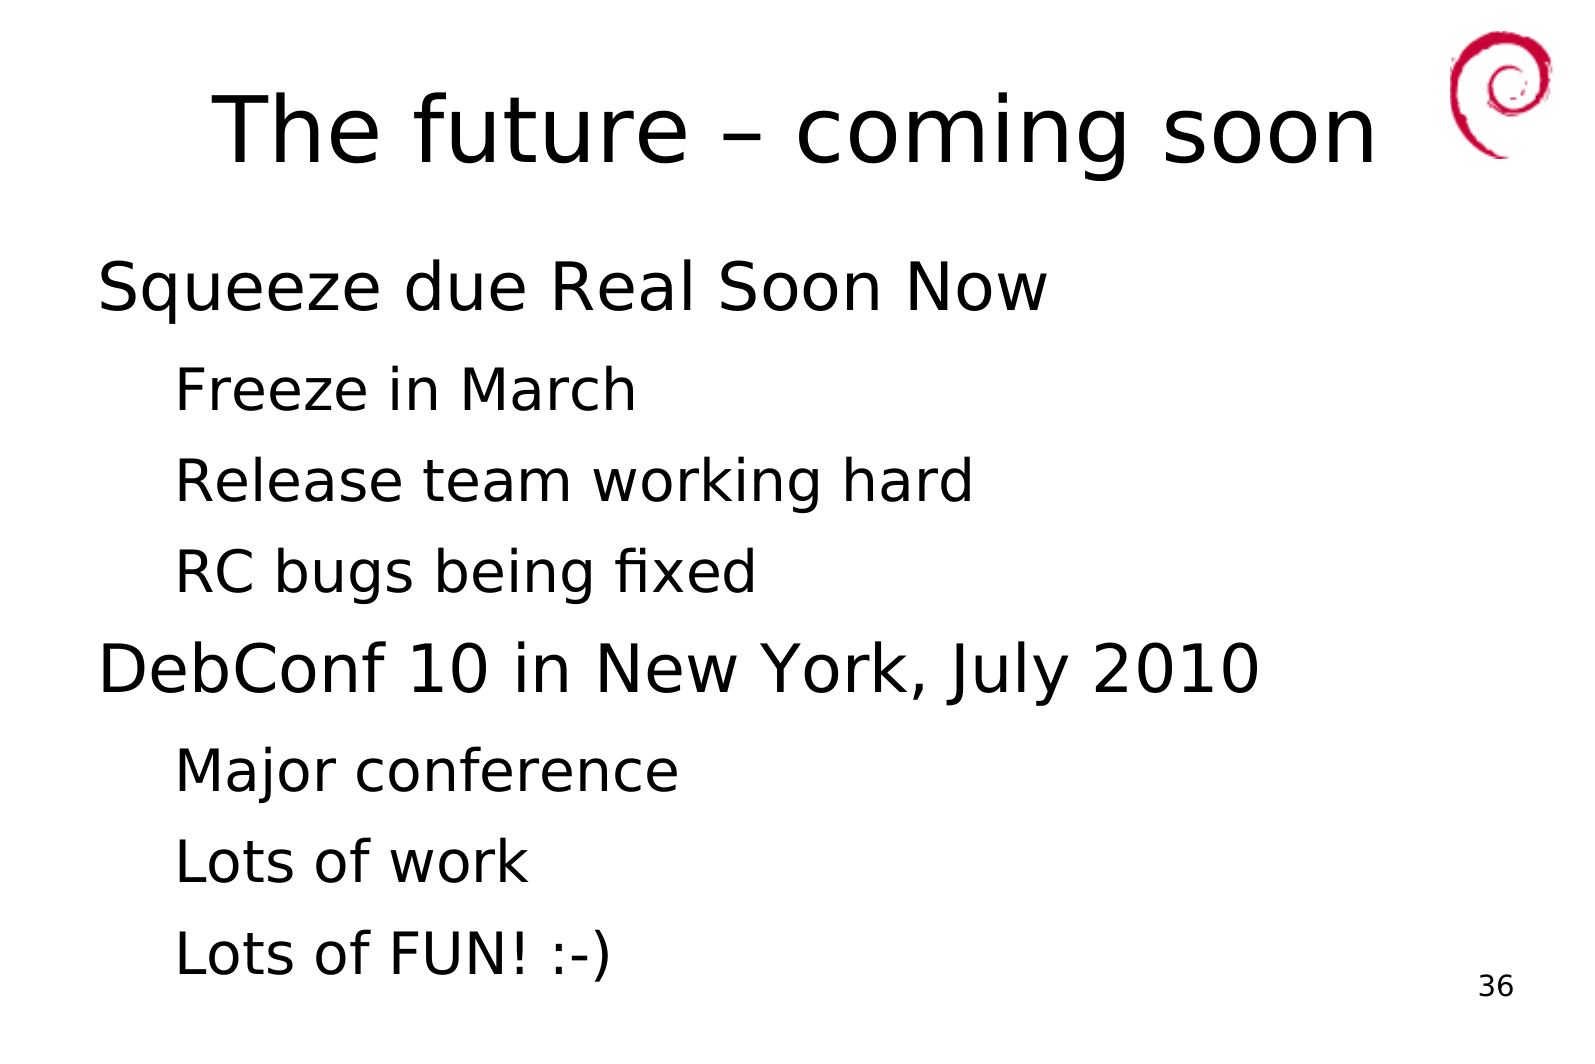

# The future – coming soon
Squeeze due Real Soon Now
Freeze in March
Release team working hard
RC bugs being fixed
DebConf 10 in New York, July 2010
Major conference
Lots of work
Lots of FUN! :-)
36